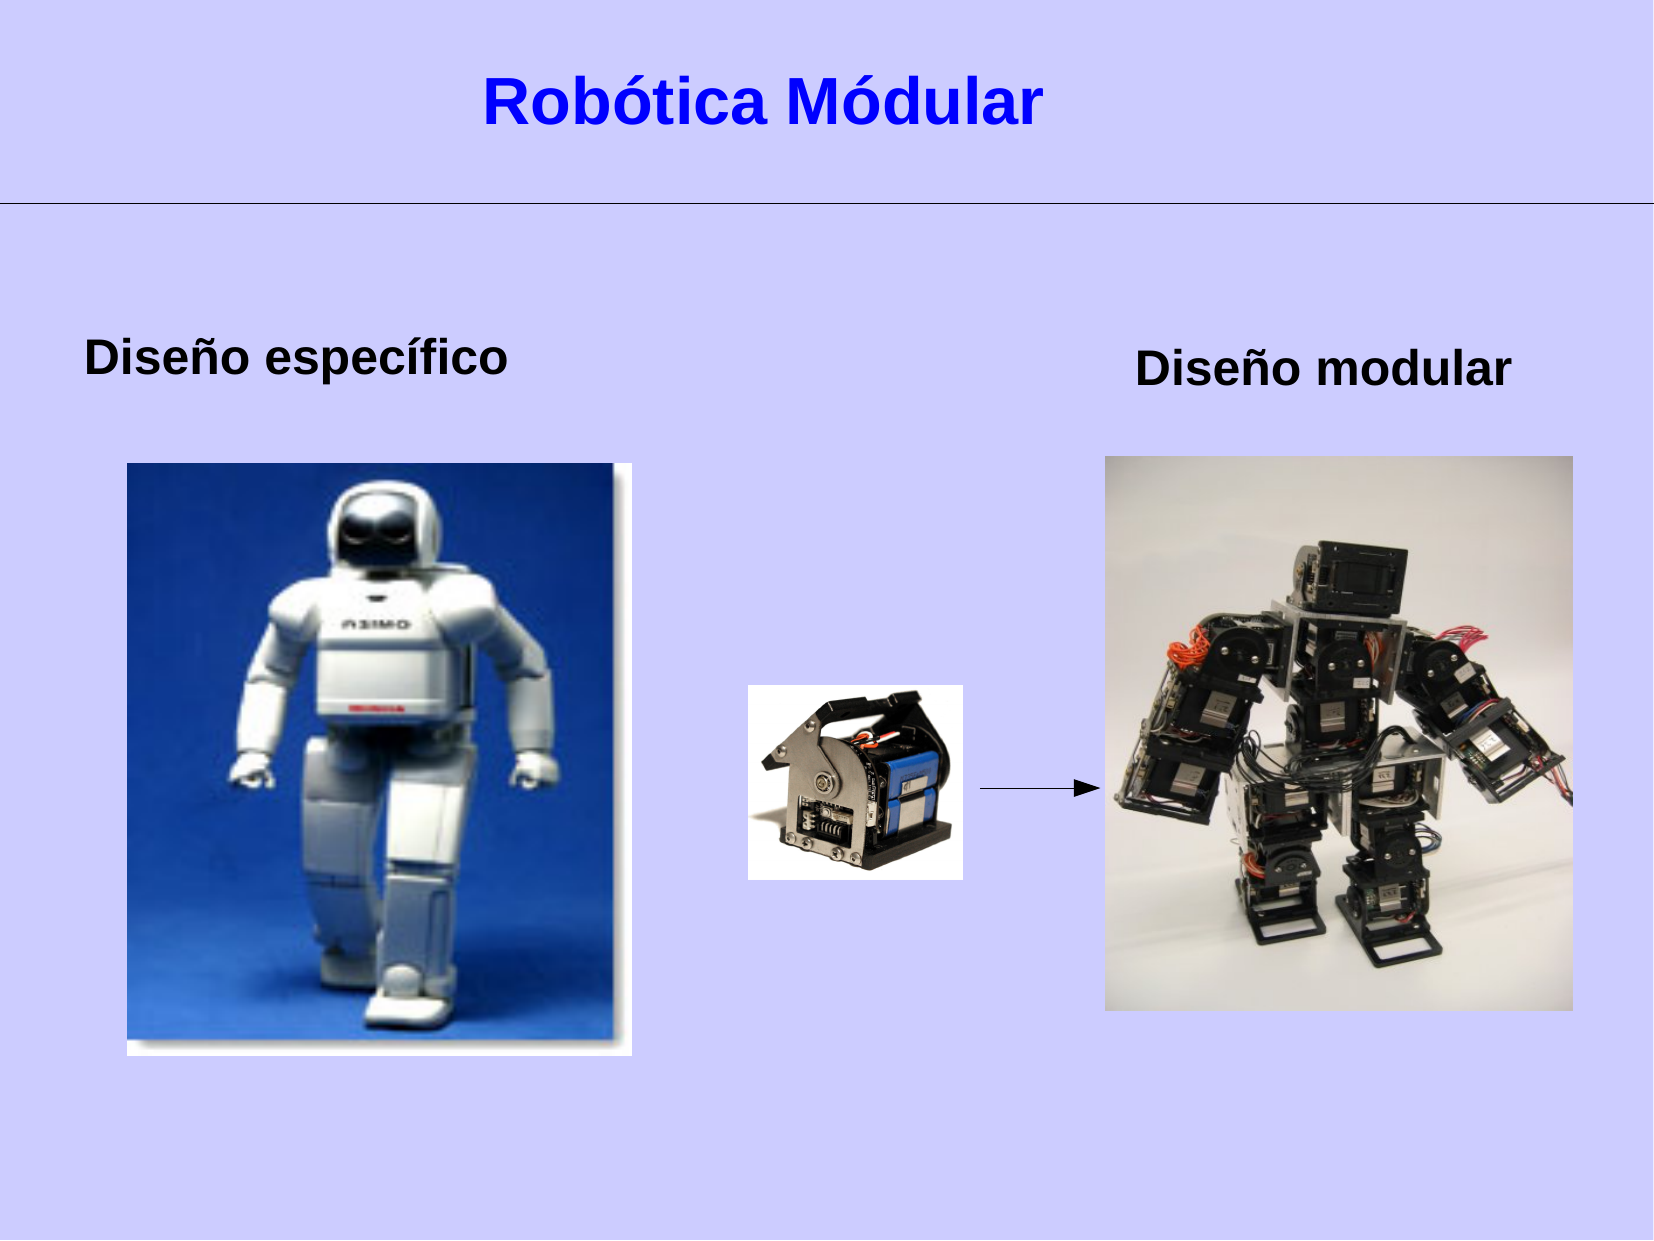

# Robótica Módular
 Diseño específico
 Diseño modular